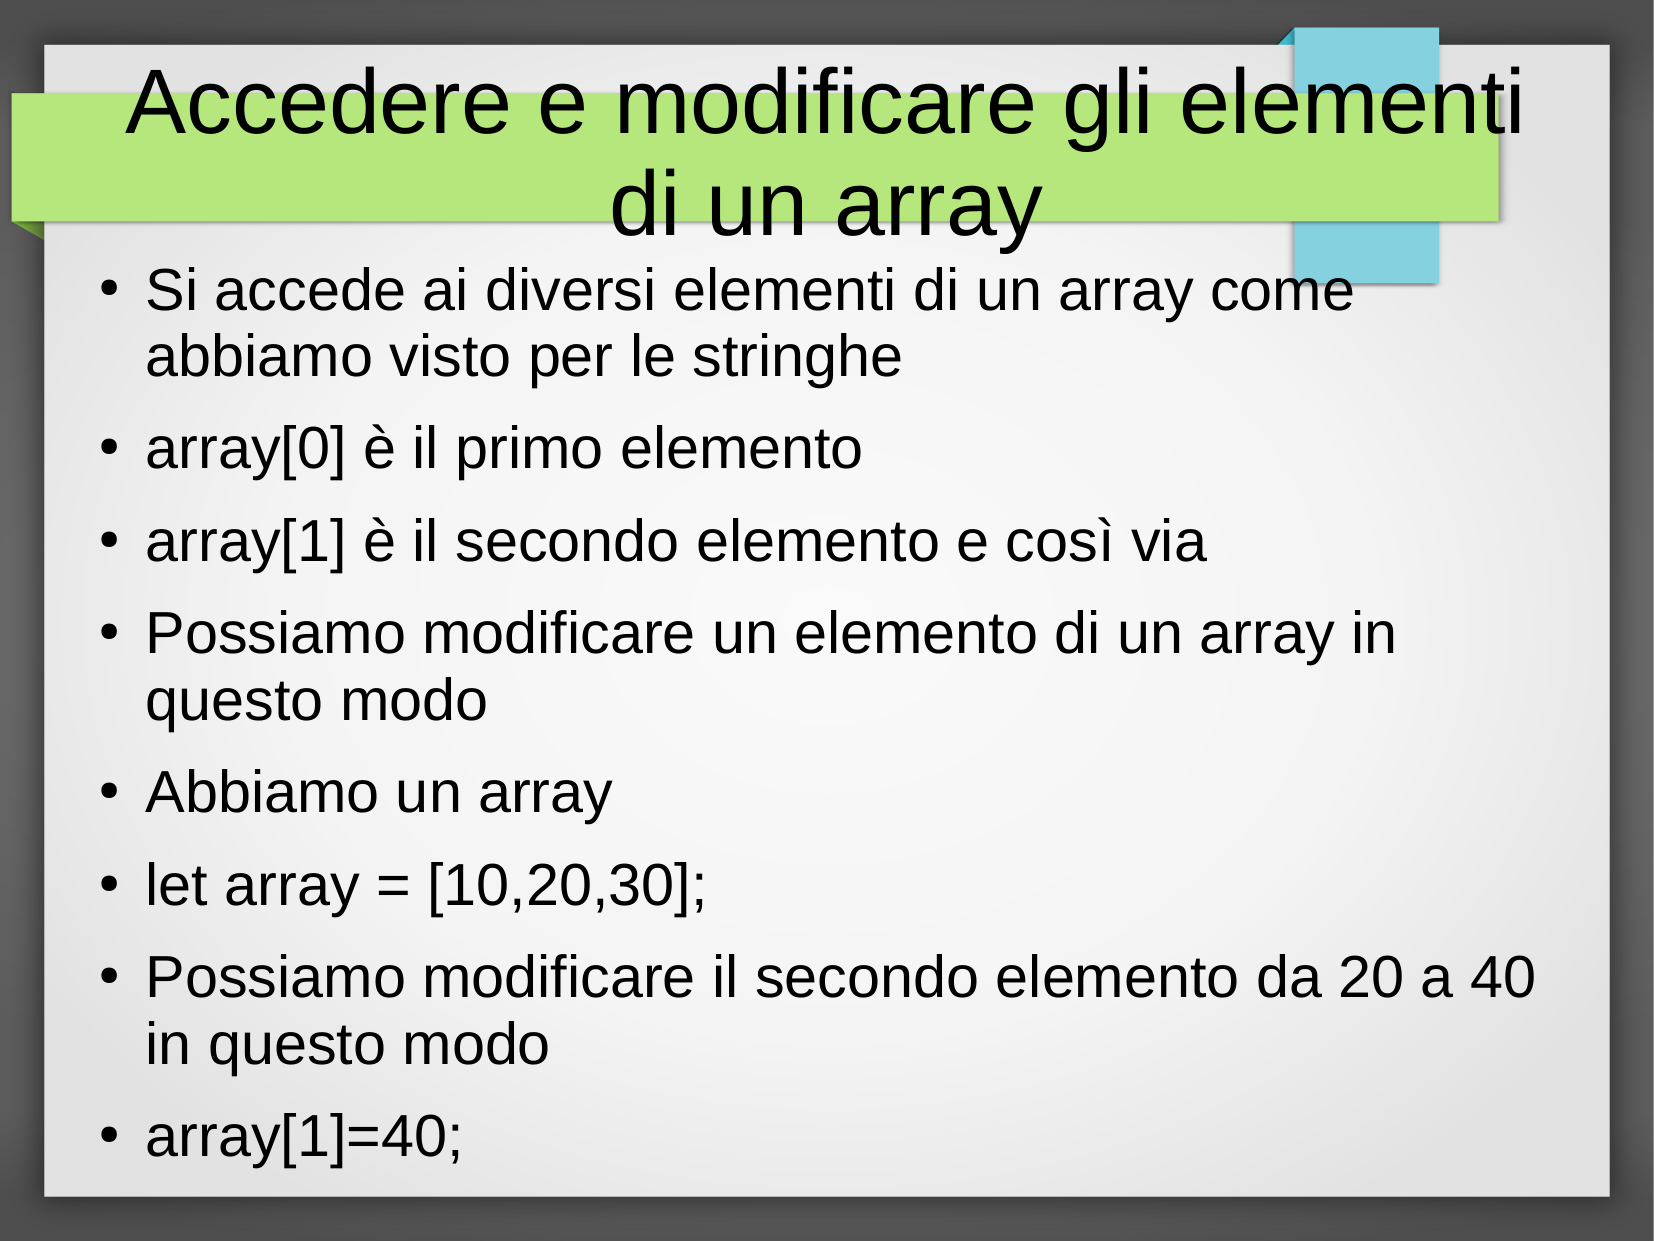

# Accedere e modificare gli elementi di un array
Si accede ai diversi elementi di un array come abbiamo visto per le stringhe
array[0] è il primo elemento
array[1] è il secondo elemento e così via
Possiamo modificare un elemento di un array in questo modo
Abbiamo un array
let array = [10,20,30];
Possiamo modificare il secondo elemento da 20 a 40 in questo modo
array[1]=40;